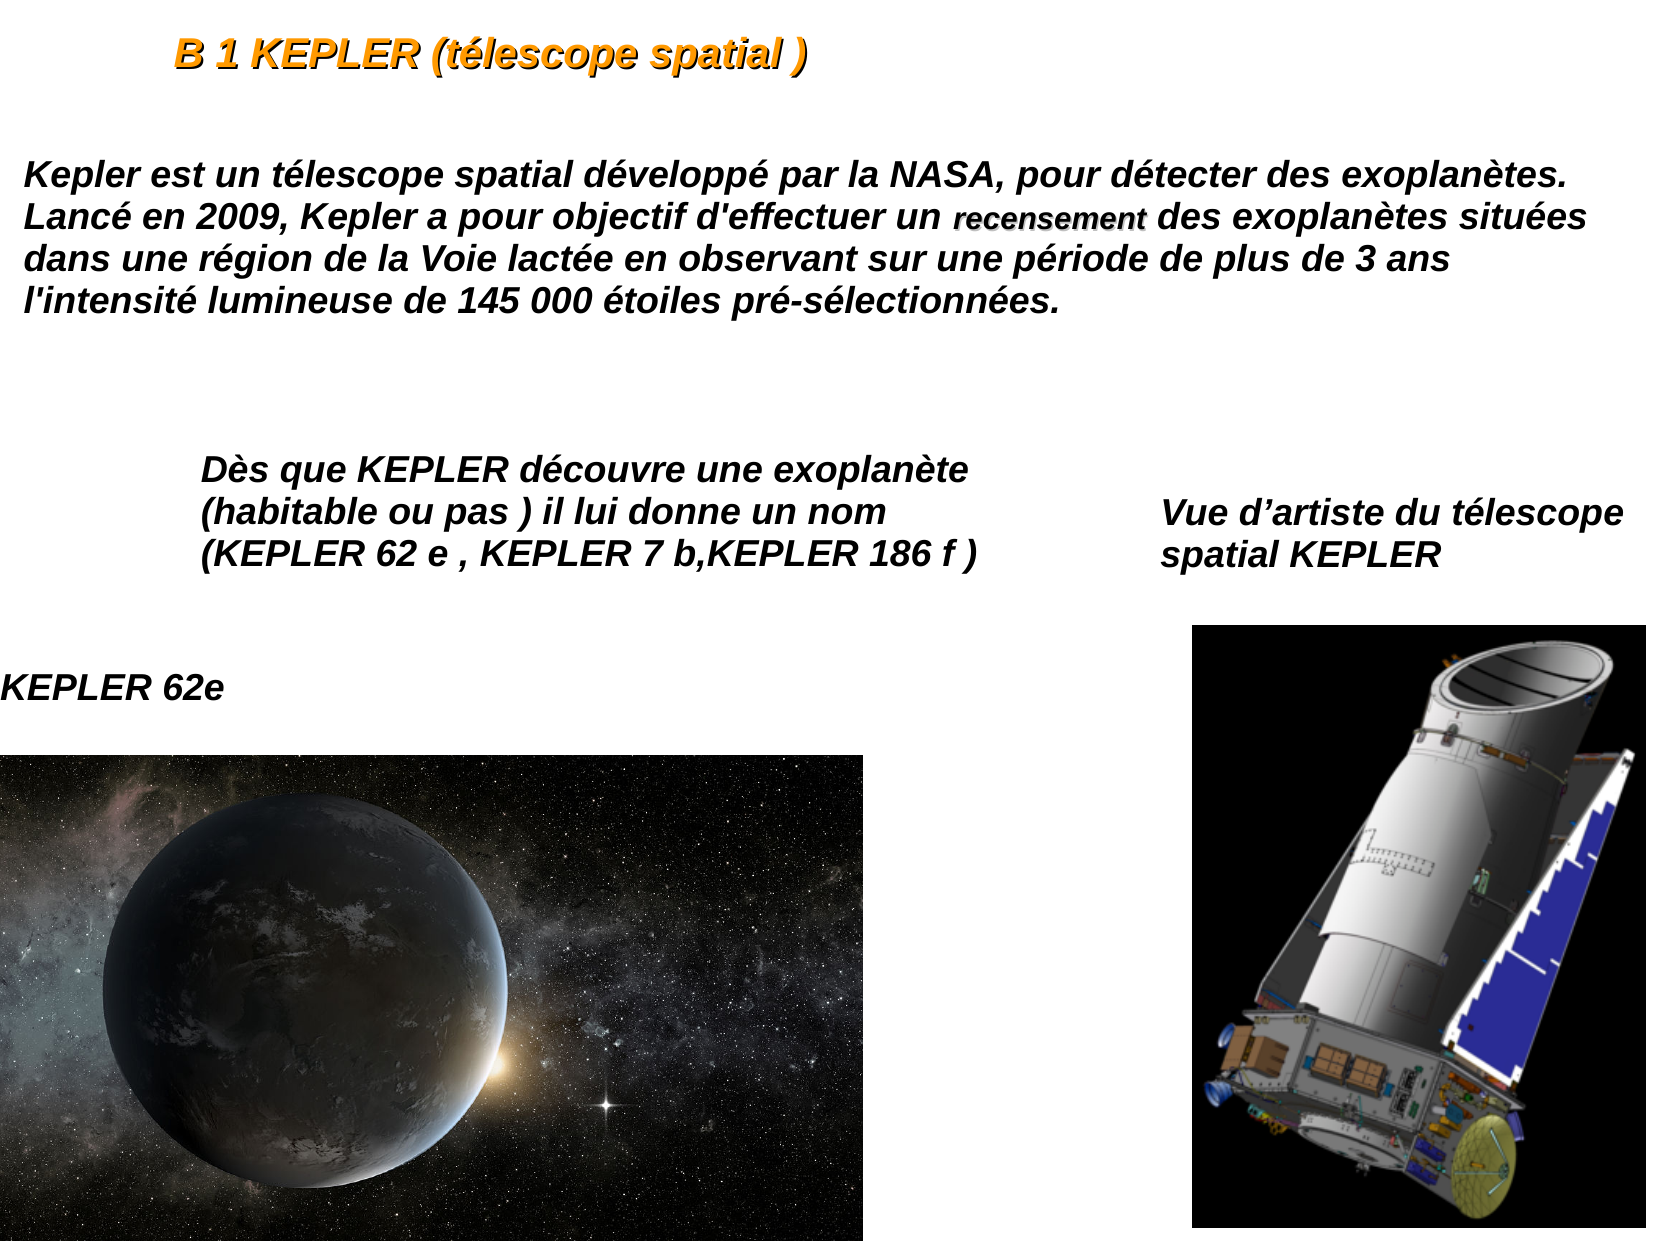

B 1 KEPLER (télescope spatial )
Kepler est un télescope spatial développé par la NASA, pour détecter des exoplanètes. Lancé en 2009, Kepler a pour objectif d'effectuer un recensement des exoplanètes situées dans une région de la Voie lactée en observant sur une période de plus de 3 ans l'intensité lumineuse de 145 000 étoiles pré-sélectionnées.
Dès que KEPLER découvre une exoplanète (habitable ou pas ) il lui donne un nom (KEPLER 62 e , KEPLER 7 b,KEPLER 186 f )
Vue d’artiste du télescope spatial KEPLER
KEPLER 62e